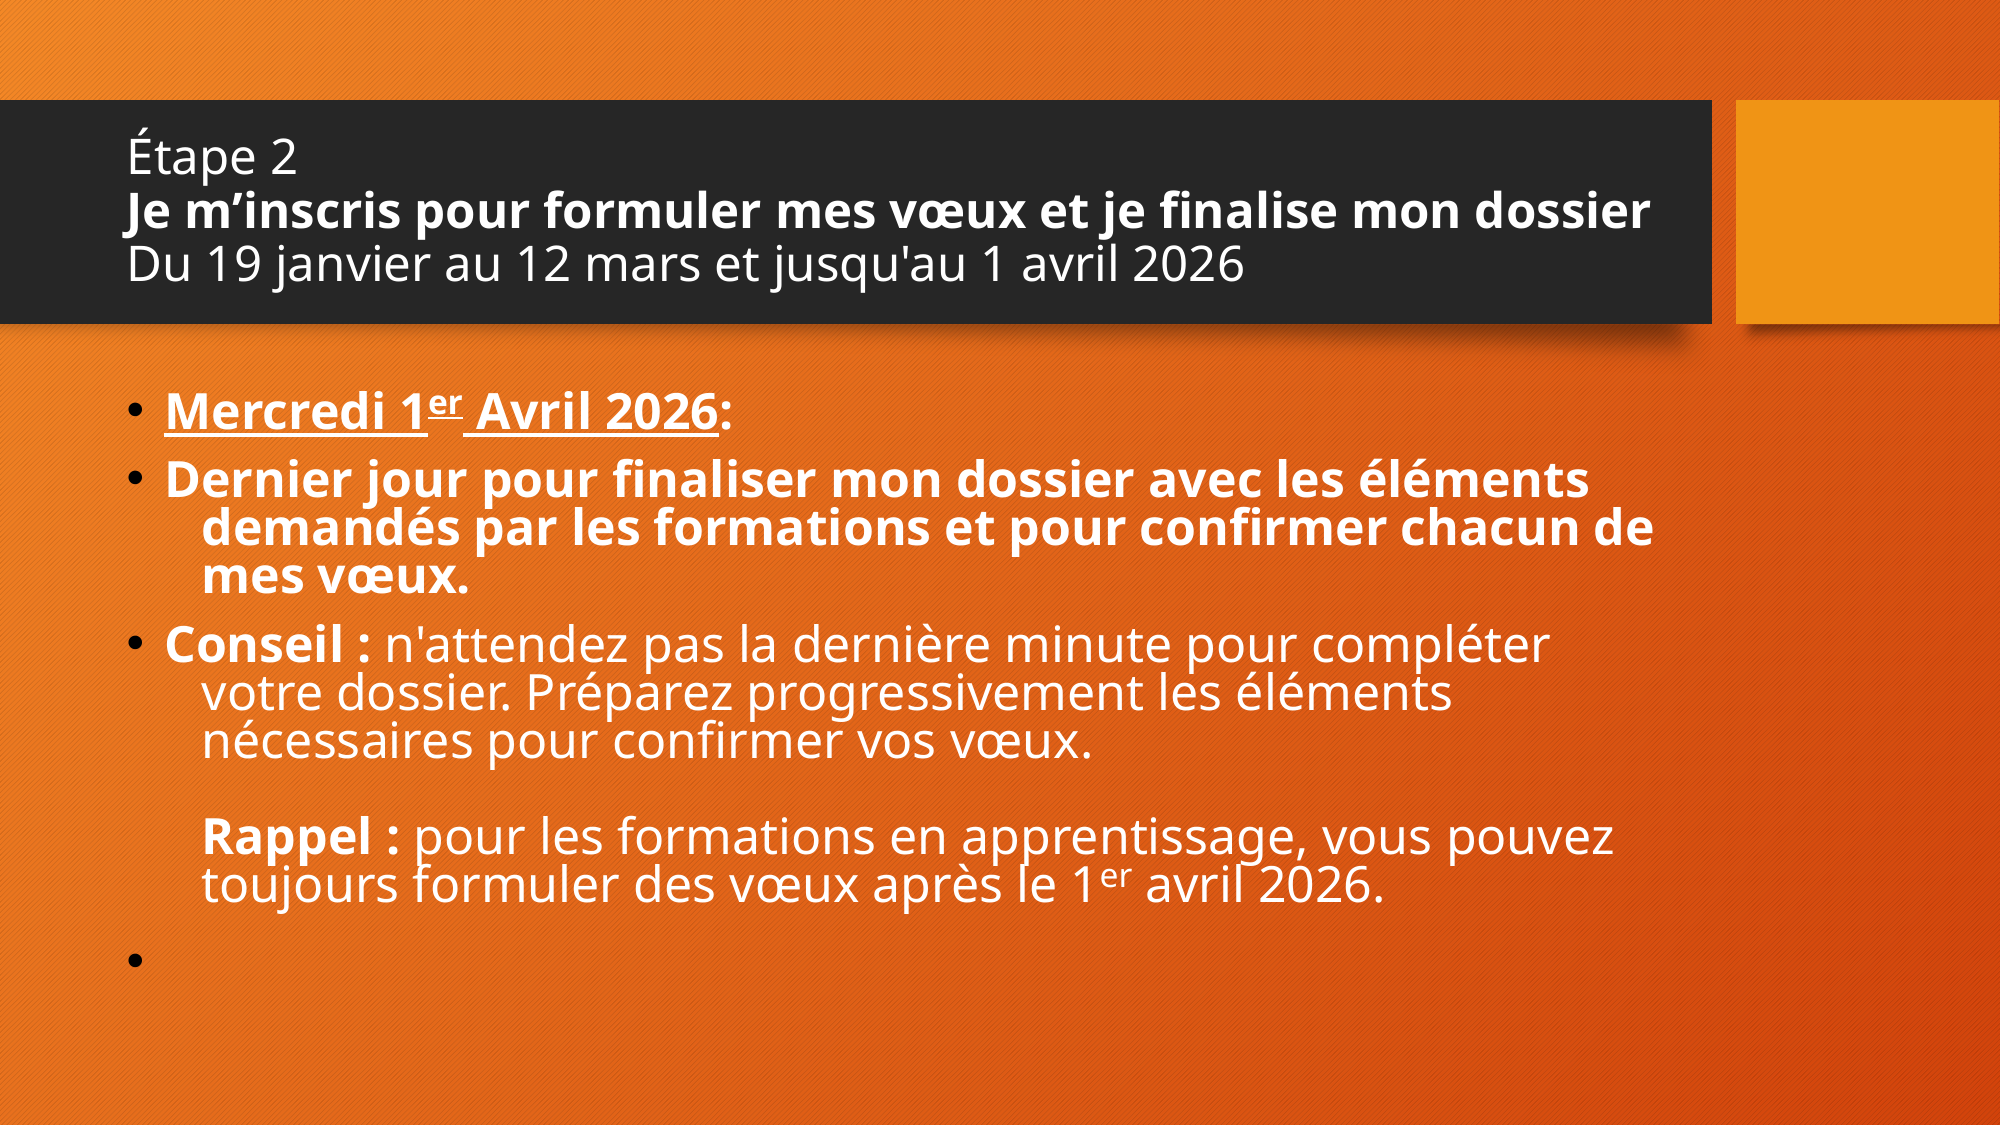

# Étape 2 Je m’inscris pour formuler mes vœux et je finalise mon dossier Du 19 janvier au 12 mars et jusqu'au 1 avril 2026
Mercredi 1er Avril 2026:
Dernier jour pour finaliser mon dossier avec les éléments demandés par les formations et pour confirmer chacun de mes vœux.
Conseil : n'attendez pas la dernière minute pour compléter votre dossier. Préparez progressivement les éléments nécessaires pour confirmer vos vœux.
Rappel : pour les formations en apprentissage, vous pouvez toujours formuler des vœux après le 1er avril 2026.